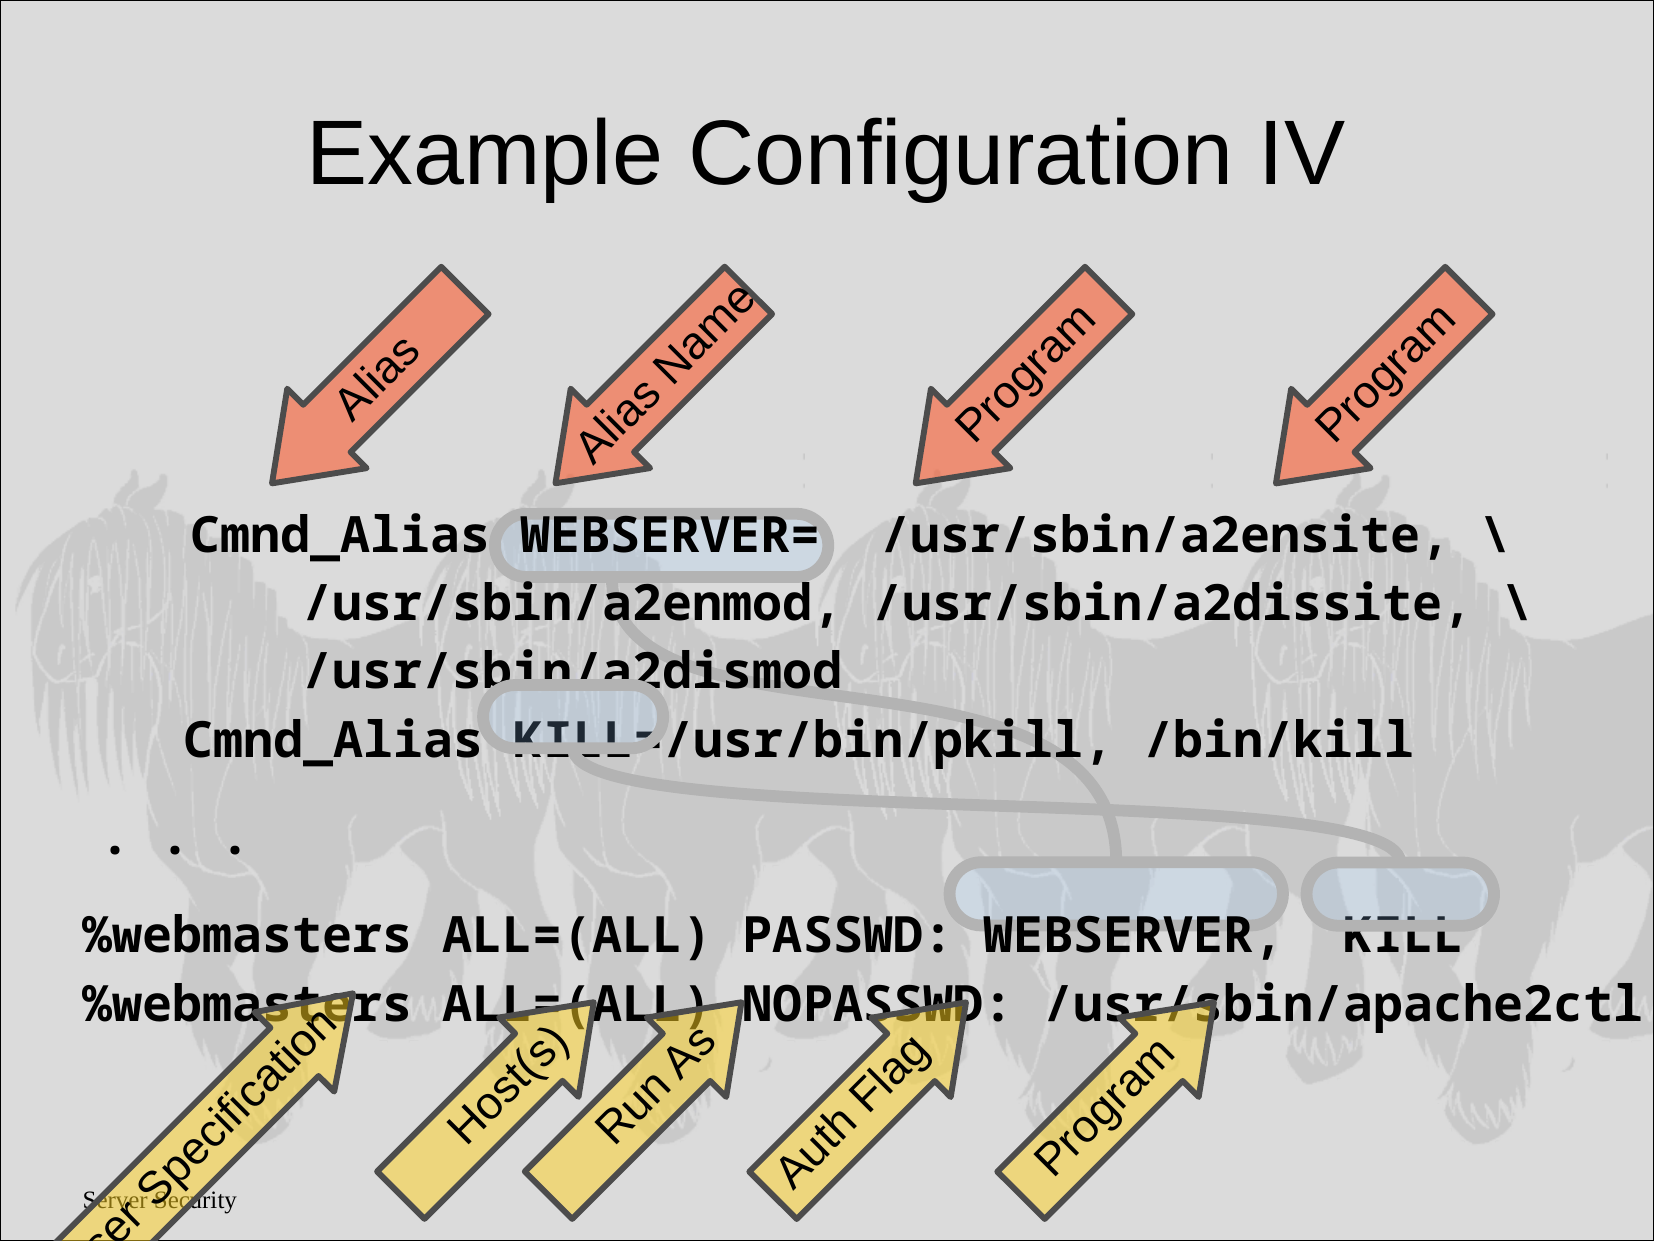

# Example Configuration IV
 Cmnd_Alias WEBSERVER= /usr/sbin/a2ensite, \
 		/usr/sbin/a2enmod, /usr/sbin/a2dissite, \
 		/usr/sbin/a2dismod
 Cmnd_Alias KILL=/usr/bin/pkill, /bin/kill
. . .
%webmasters ALL=(ALL) PASSWD: WEBSERVER, KILL
%webmasters ALL=(ALL) NOPASSWD: /usr/sbin/apache2ctl
Alias Name
Alias
Program
Program
Host(s)
Run As
Program
Auth Flag
User Specification